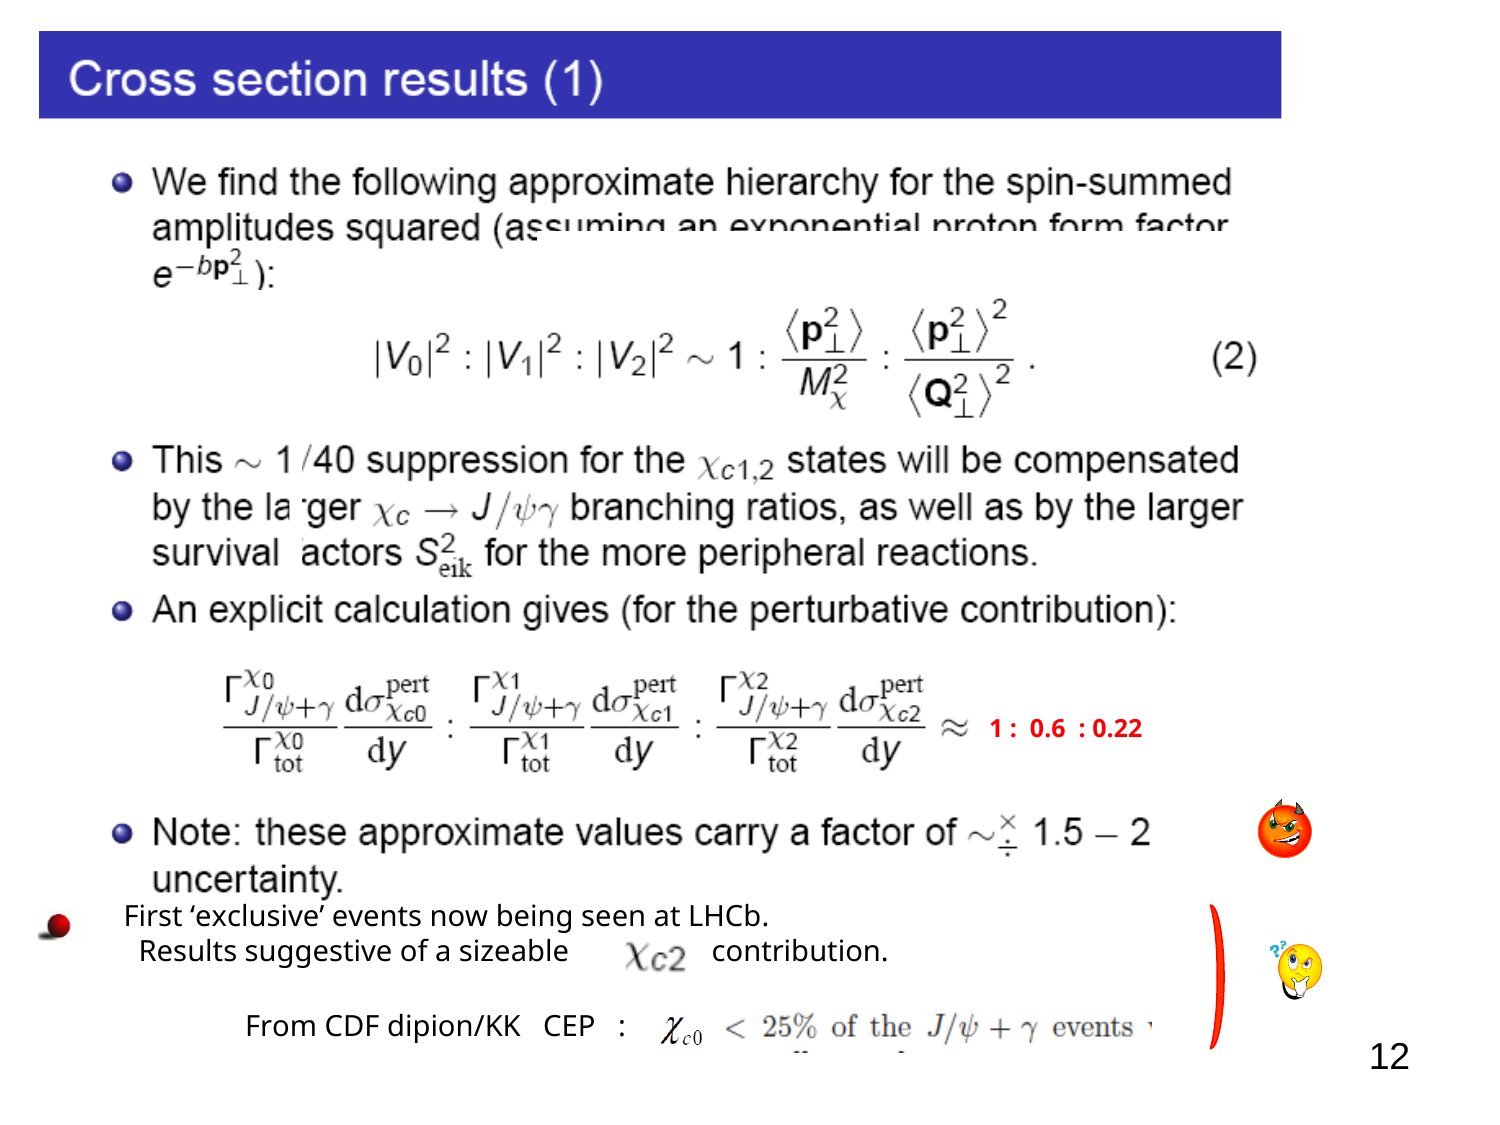

1 : 0.6 : 0.22
First ‘exclusive’ events now being seen at LHCb.
 Results suggestive of a sizeable contribution.
From CDF dipion/KK CEP :